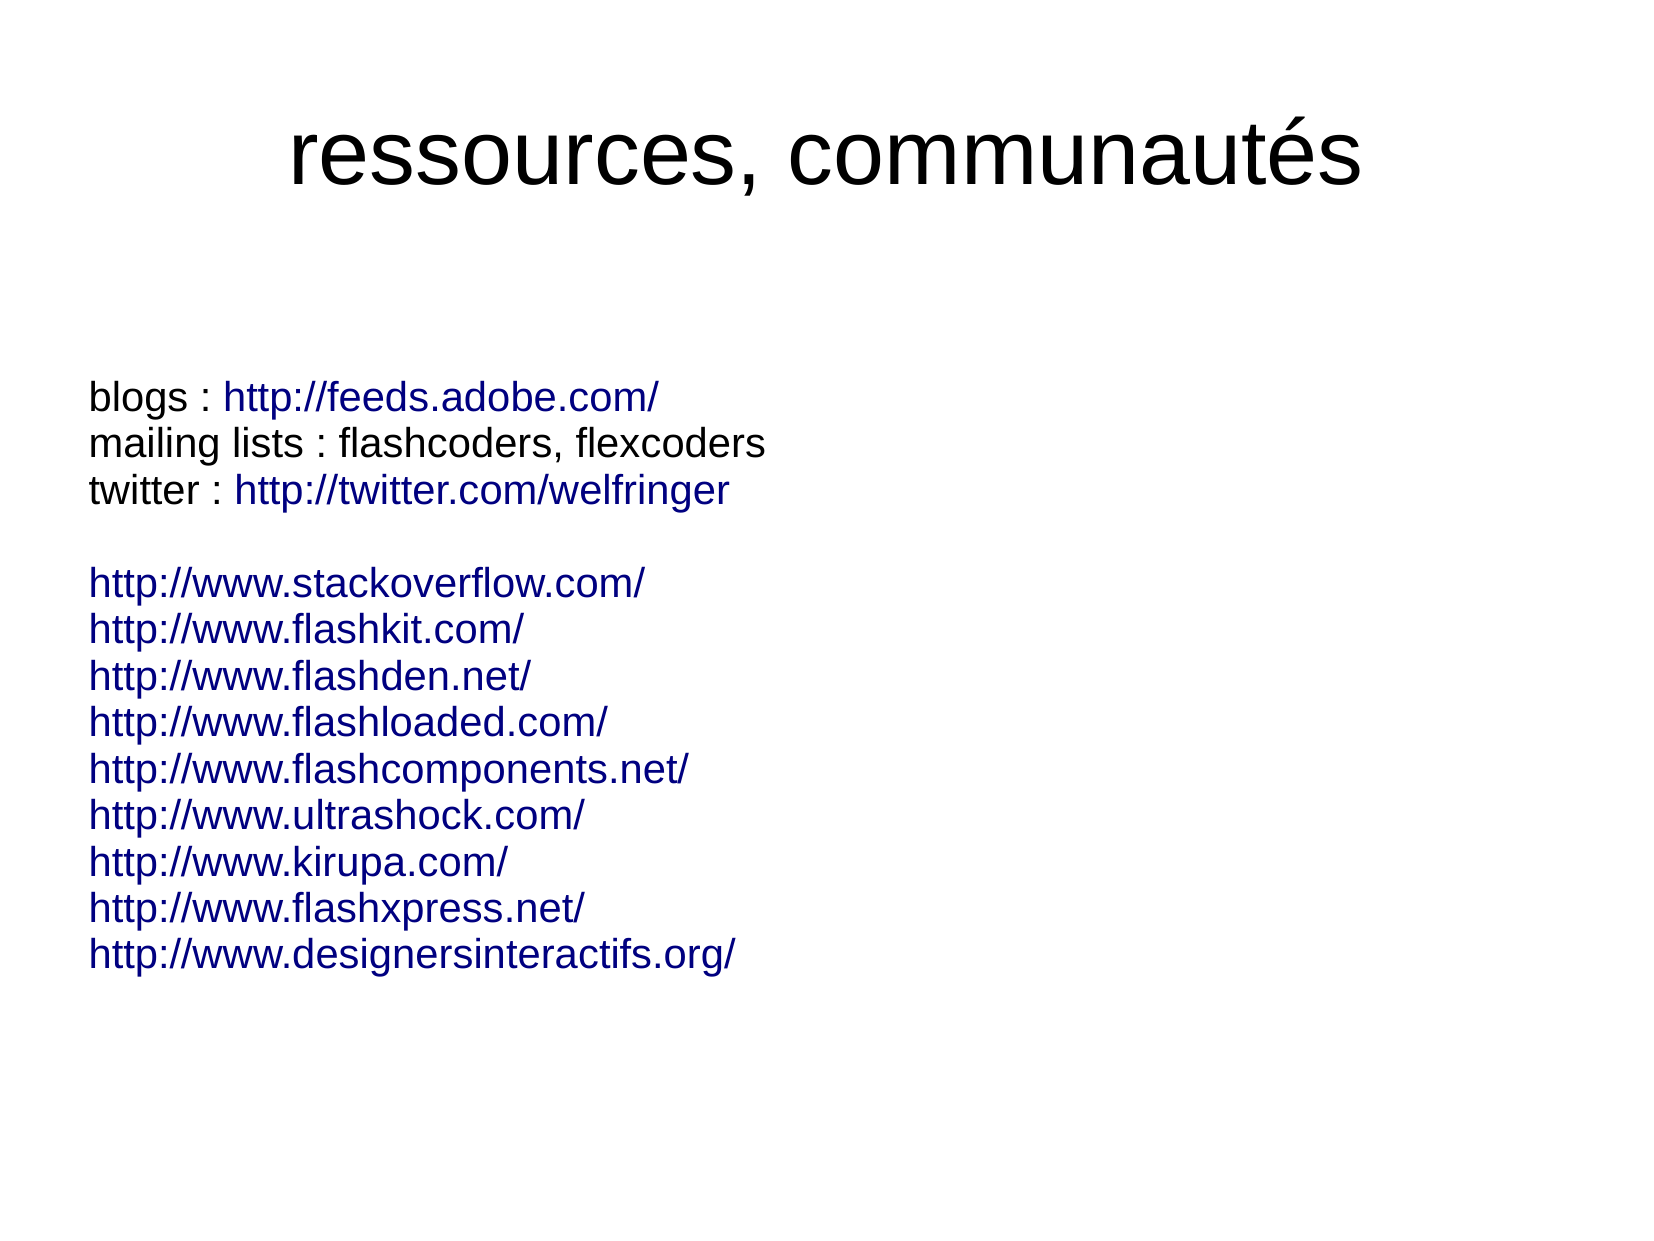

# ressources, communautés
blogs : http://feeds.adobe.com/
mailing lists : flashcoders, flexcoders
twitter : http://twitter.com/welfringer
http://www.stackoverflow.com/
http://www.flashkit.com/
http://www.flashden.net/
http://www.flashloaded.com/
http://www.flashcomponents.net/
http://www.ultrashock.com/
http://www.kirupa.com/
http://www.flashxpress.net/
http://www.designersinteractifs.org/